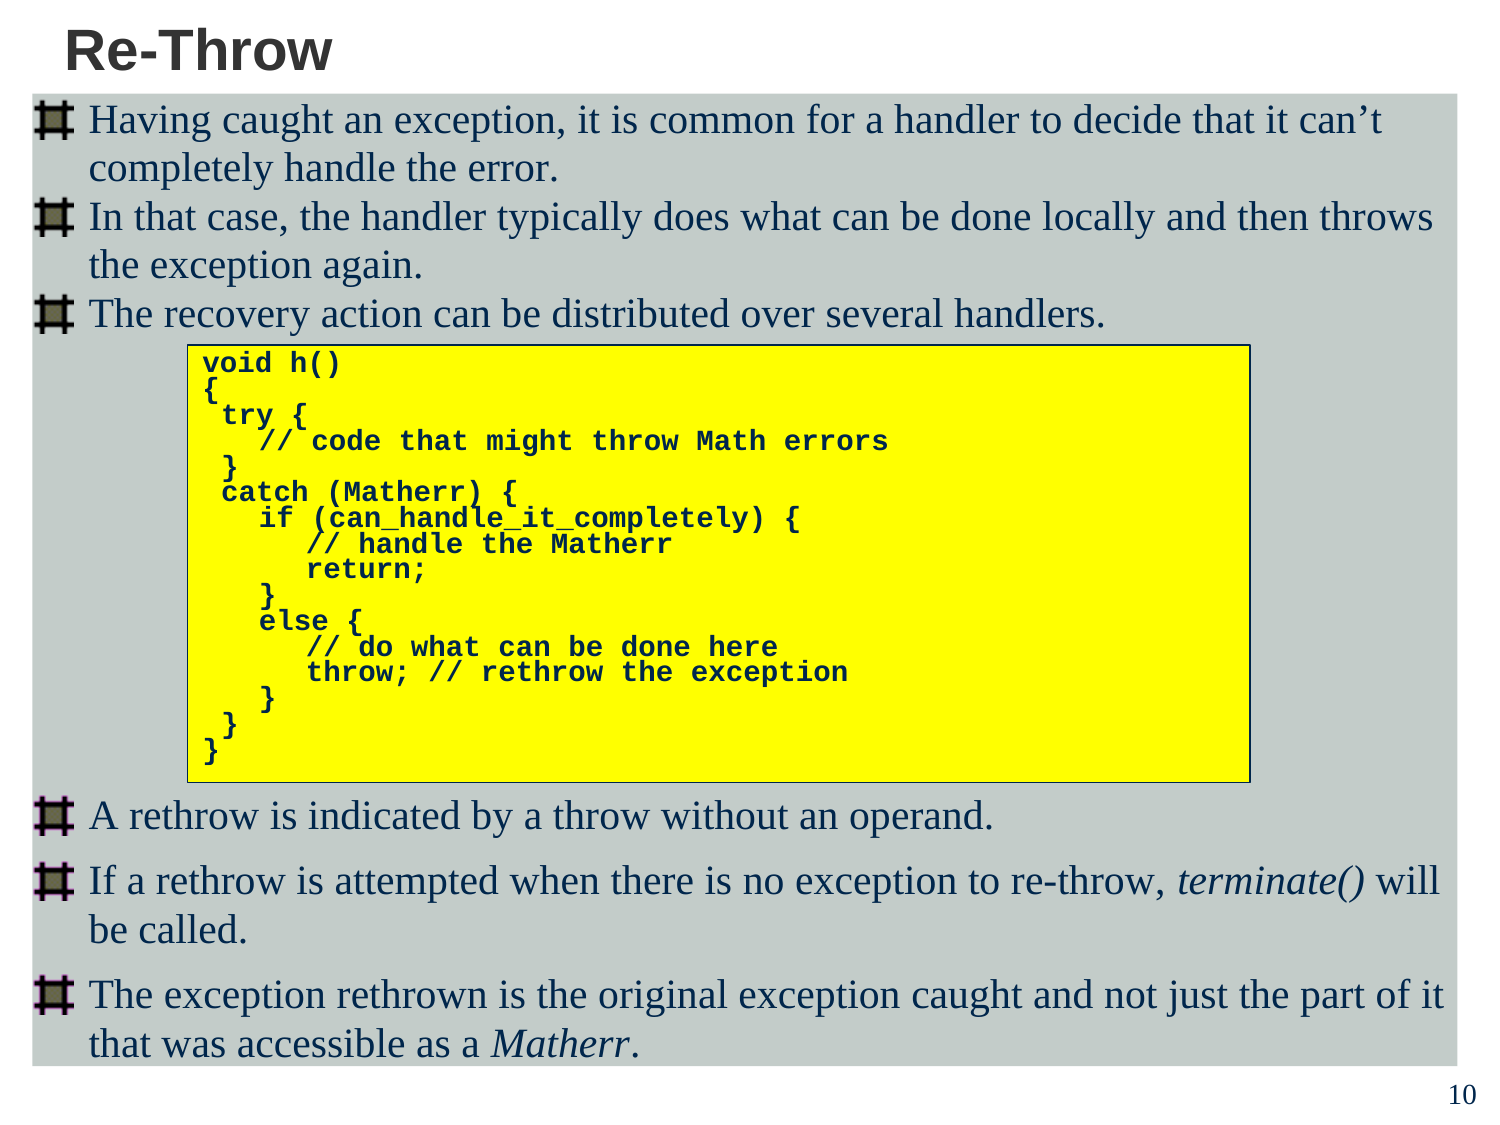

Re-Throw
# Having caught an exception, it is common for a handler to decide that it can’t completely handle the error.
In that case, the handler typically does what can be done locally and then throws the exception again.
The recovery action can be distributed over several handlers.
A rethrow is indicated by a throw without an operand.
If a rethrow is attempted when there is no exception to re-throw, terminate() will be called.
The exception rethrown is the original exception caught and not just the part of it that was accessible as a Matherr.
void h()
{
	try {
		// code that might throw Math errors
	}
	catch (Matherr) {
		if (can_handle_it_completely) {
			// handle the Matherr
			return;
		}
		else {
			// do what can be done here
			throw; // rethrow the exception
		}
	}
}